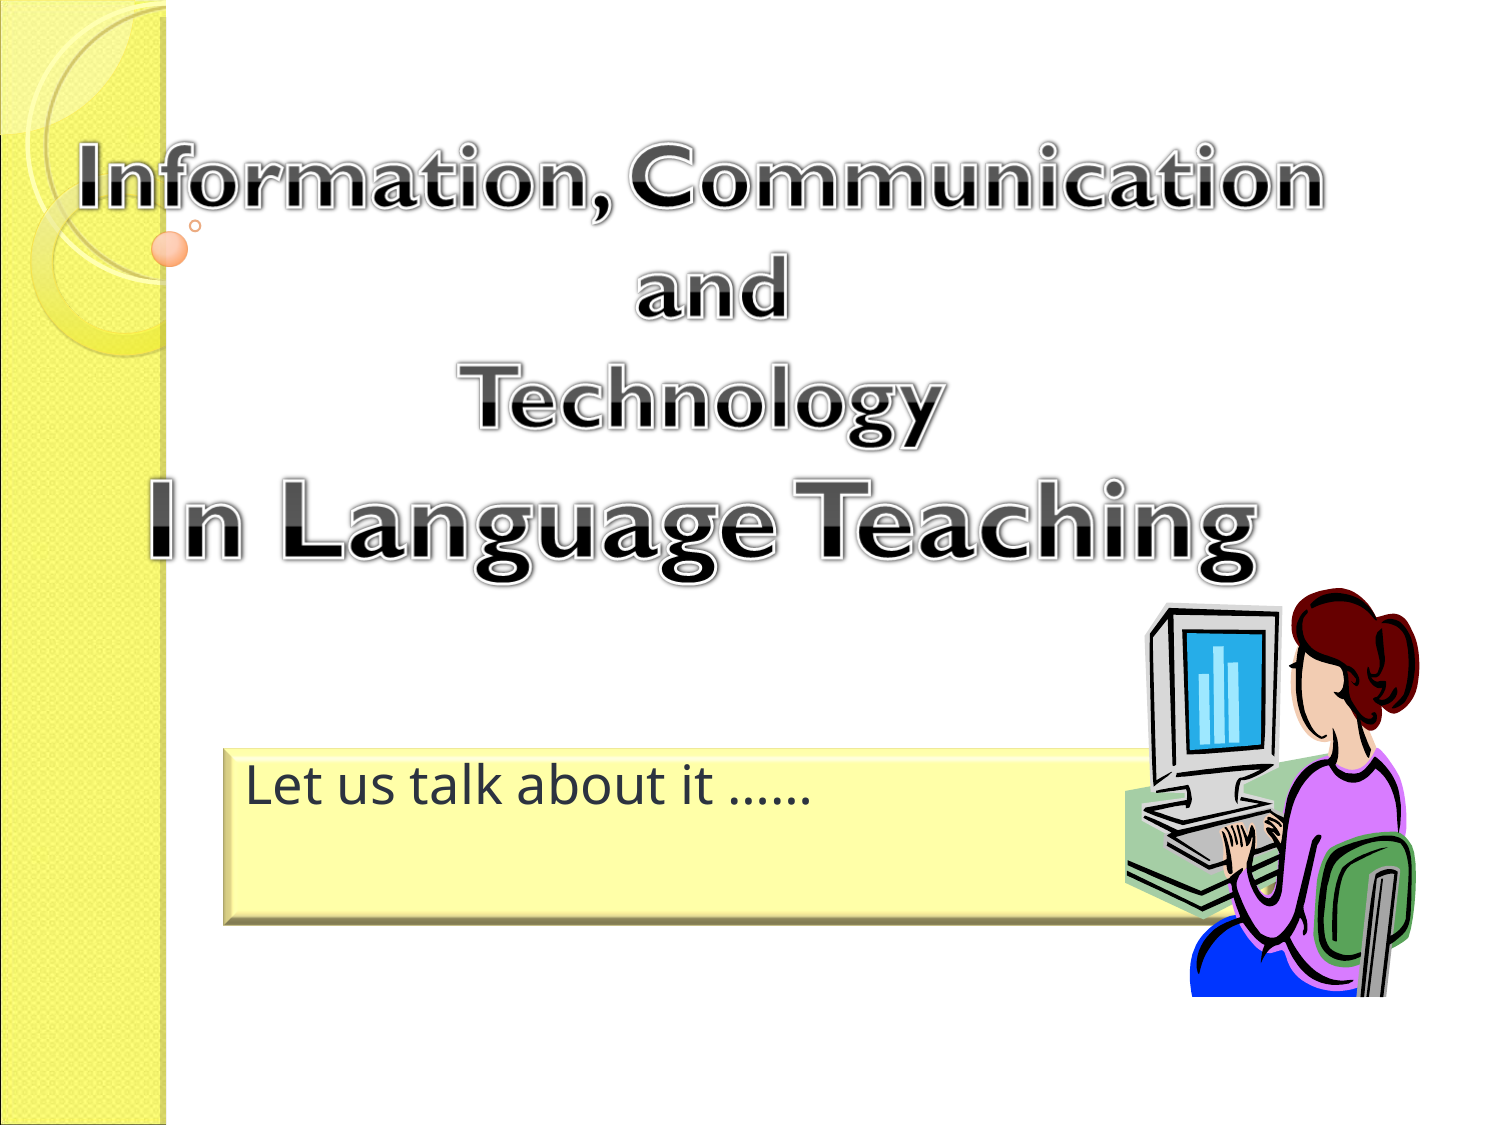

#
Let us talk about it ……